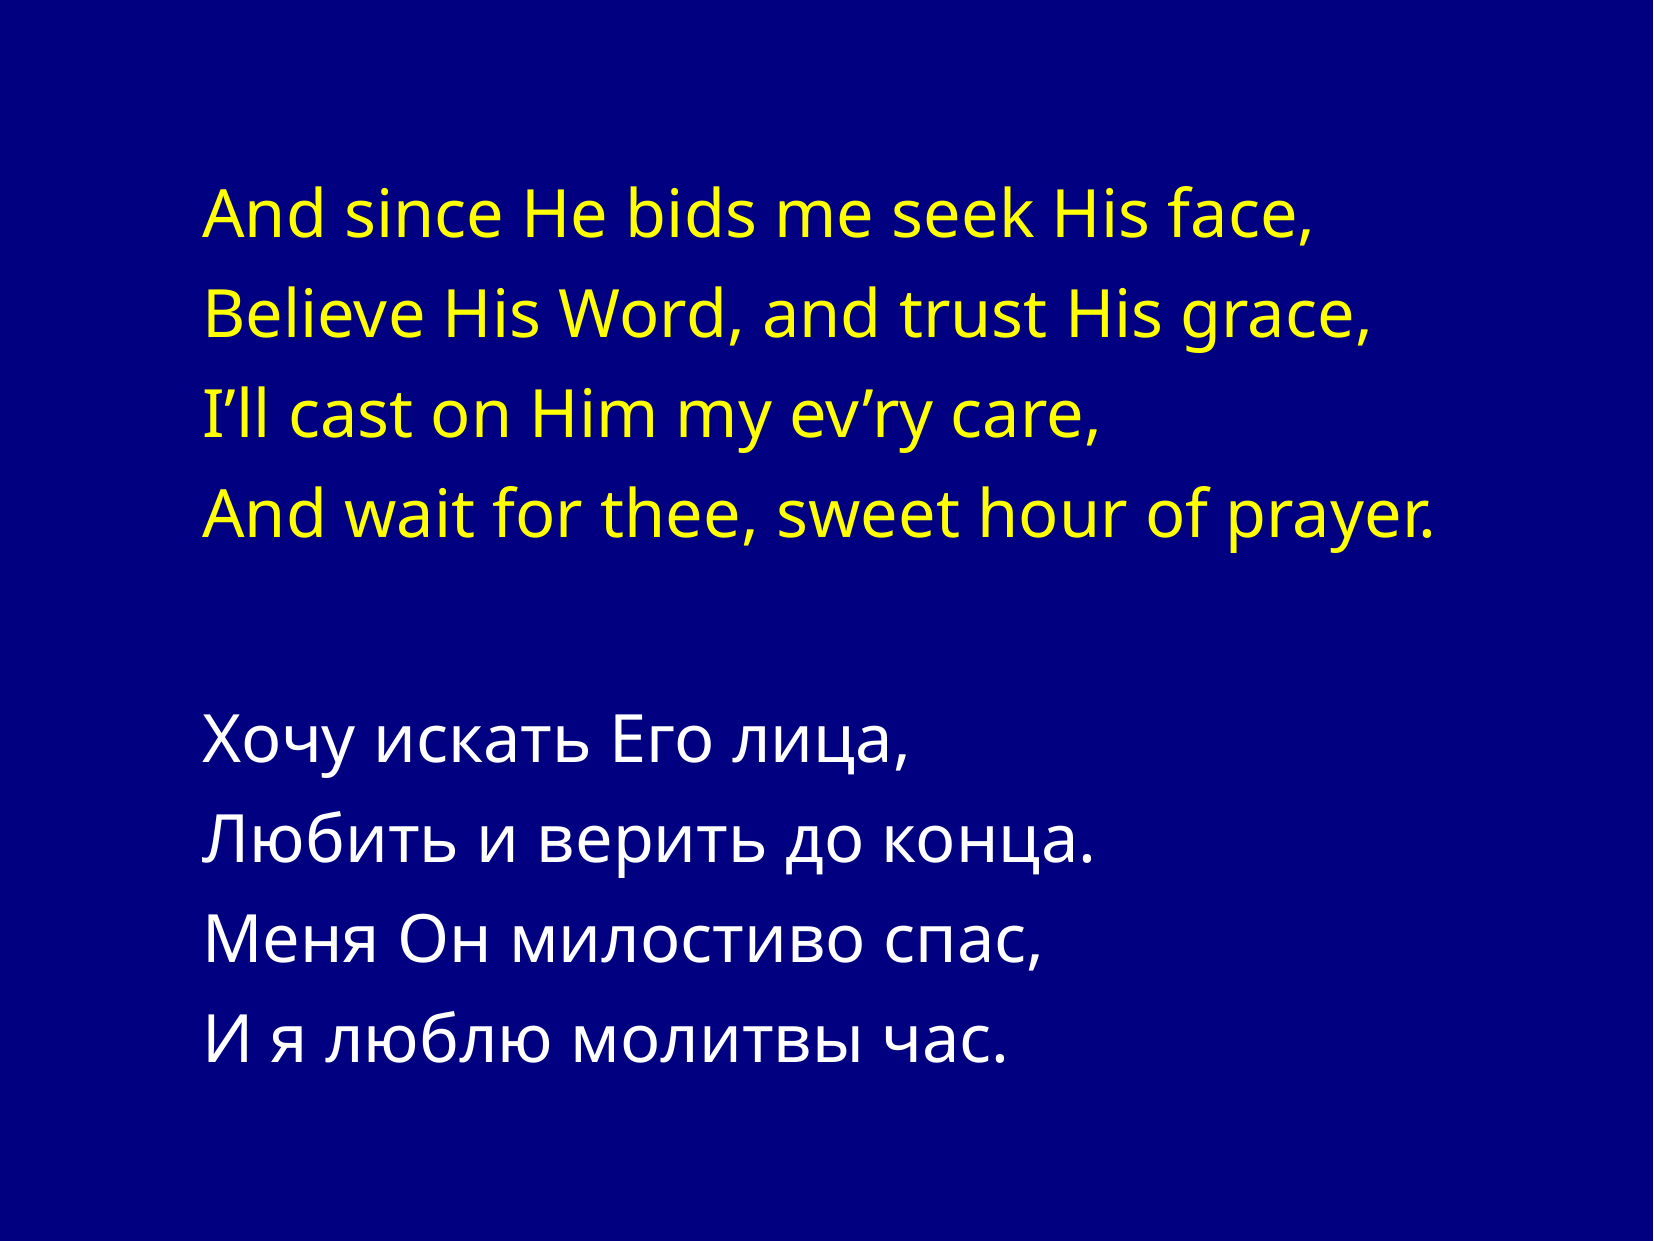

And since He bids me seek His face,
	Believe His Word, and trust His grace,
	I’ll cast on Him my ev’ry care,
	And wait for thee, sweet hour of prayer.
	Хочу искать Его лица,
	Любить и верить до конца.
	Меня Он милостиво спас,
	И я люблю молитвы час.